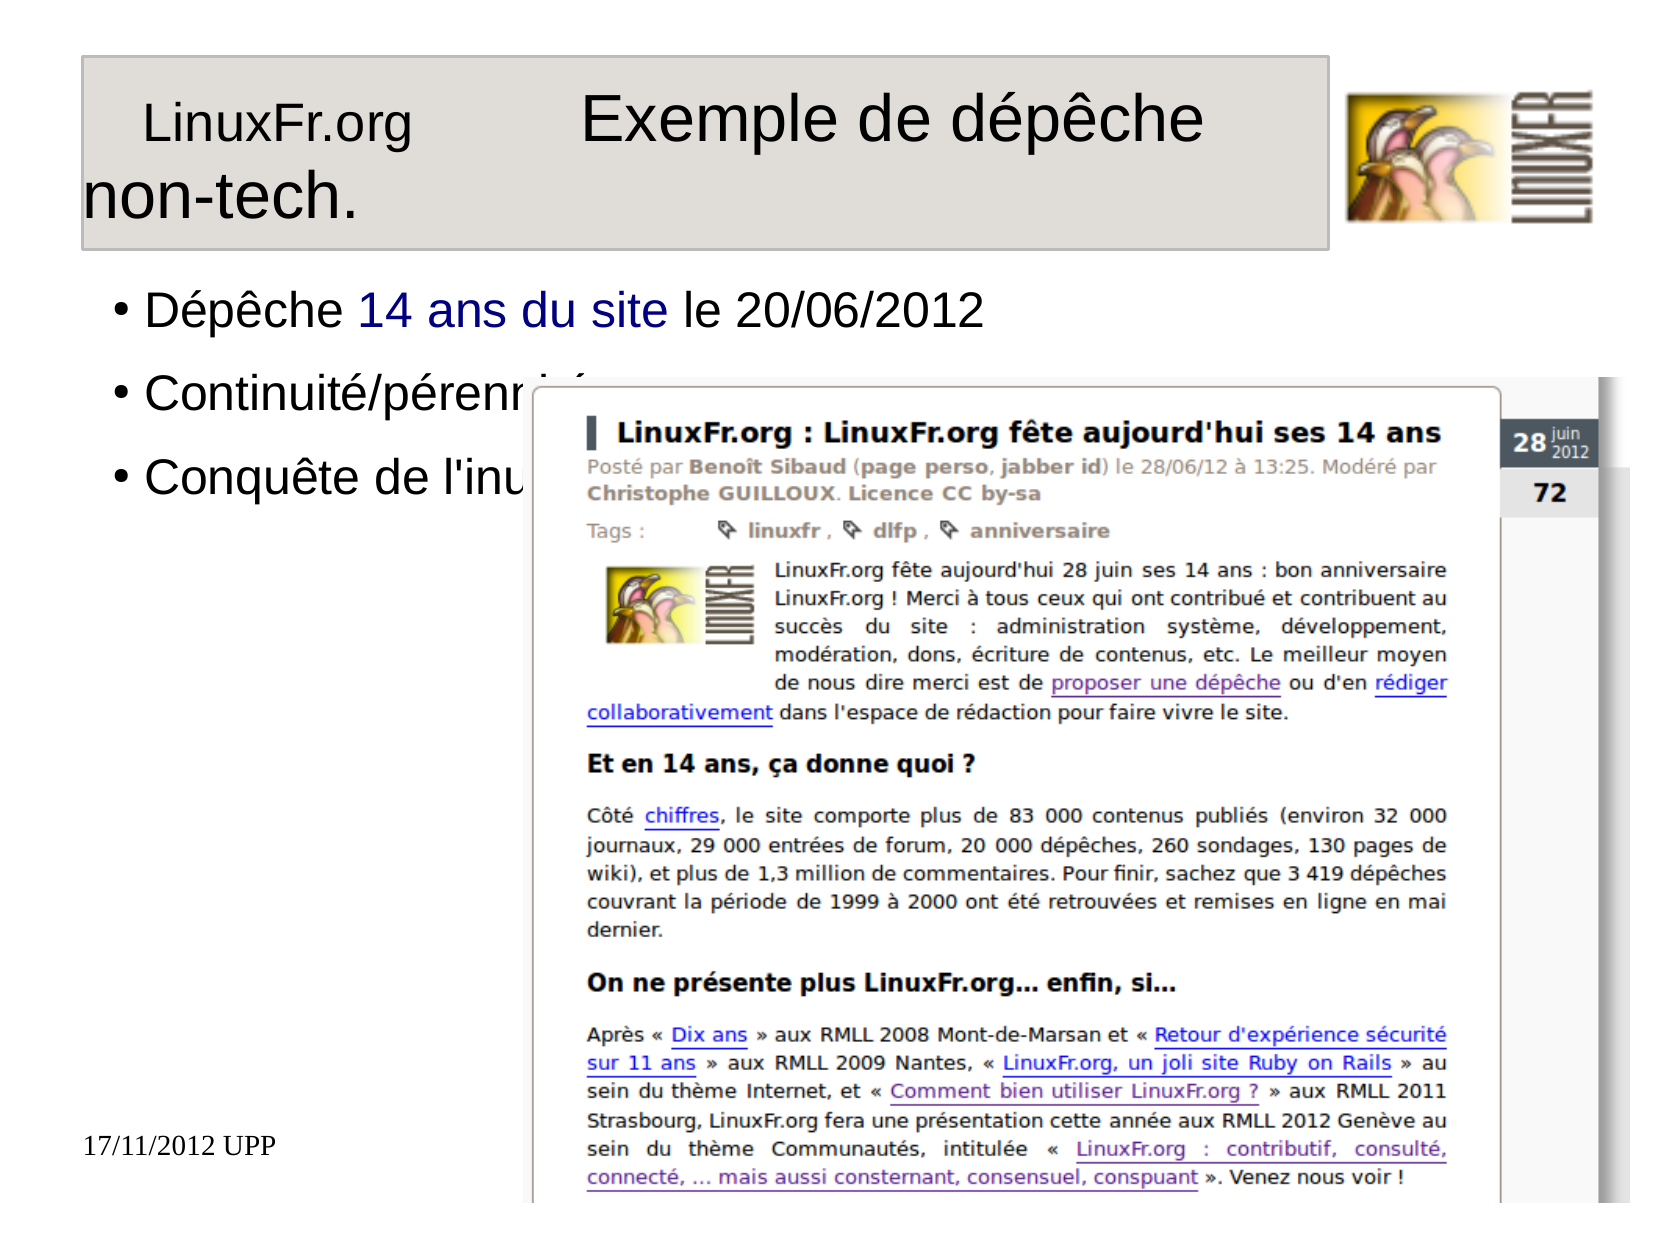

# LinuxFr.org Exemple de dépêche non-tech.
 Dépêche 14 ans du site le 20/06/2012
 Continuité/pérennité
 Conquête de l'inutile